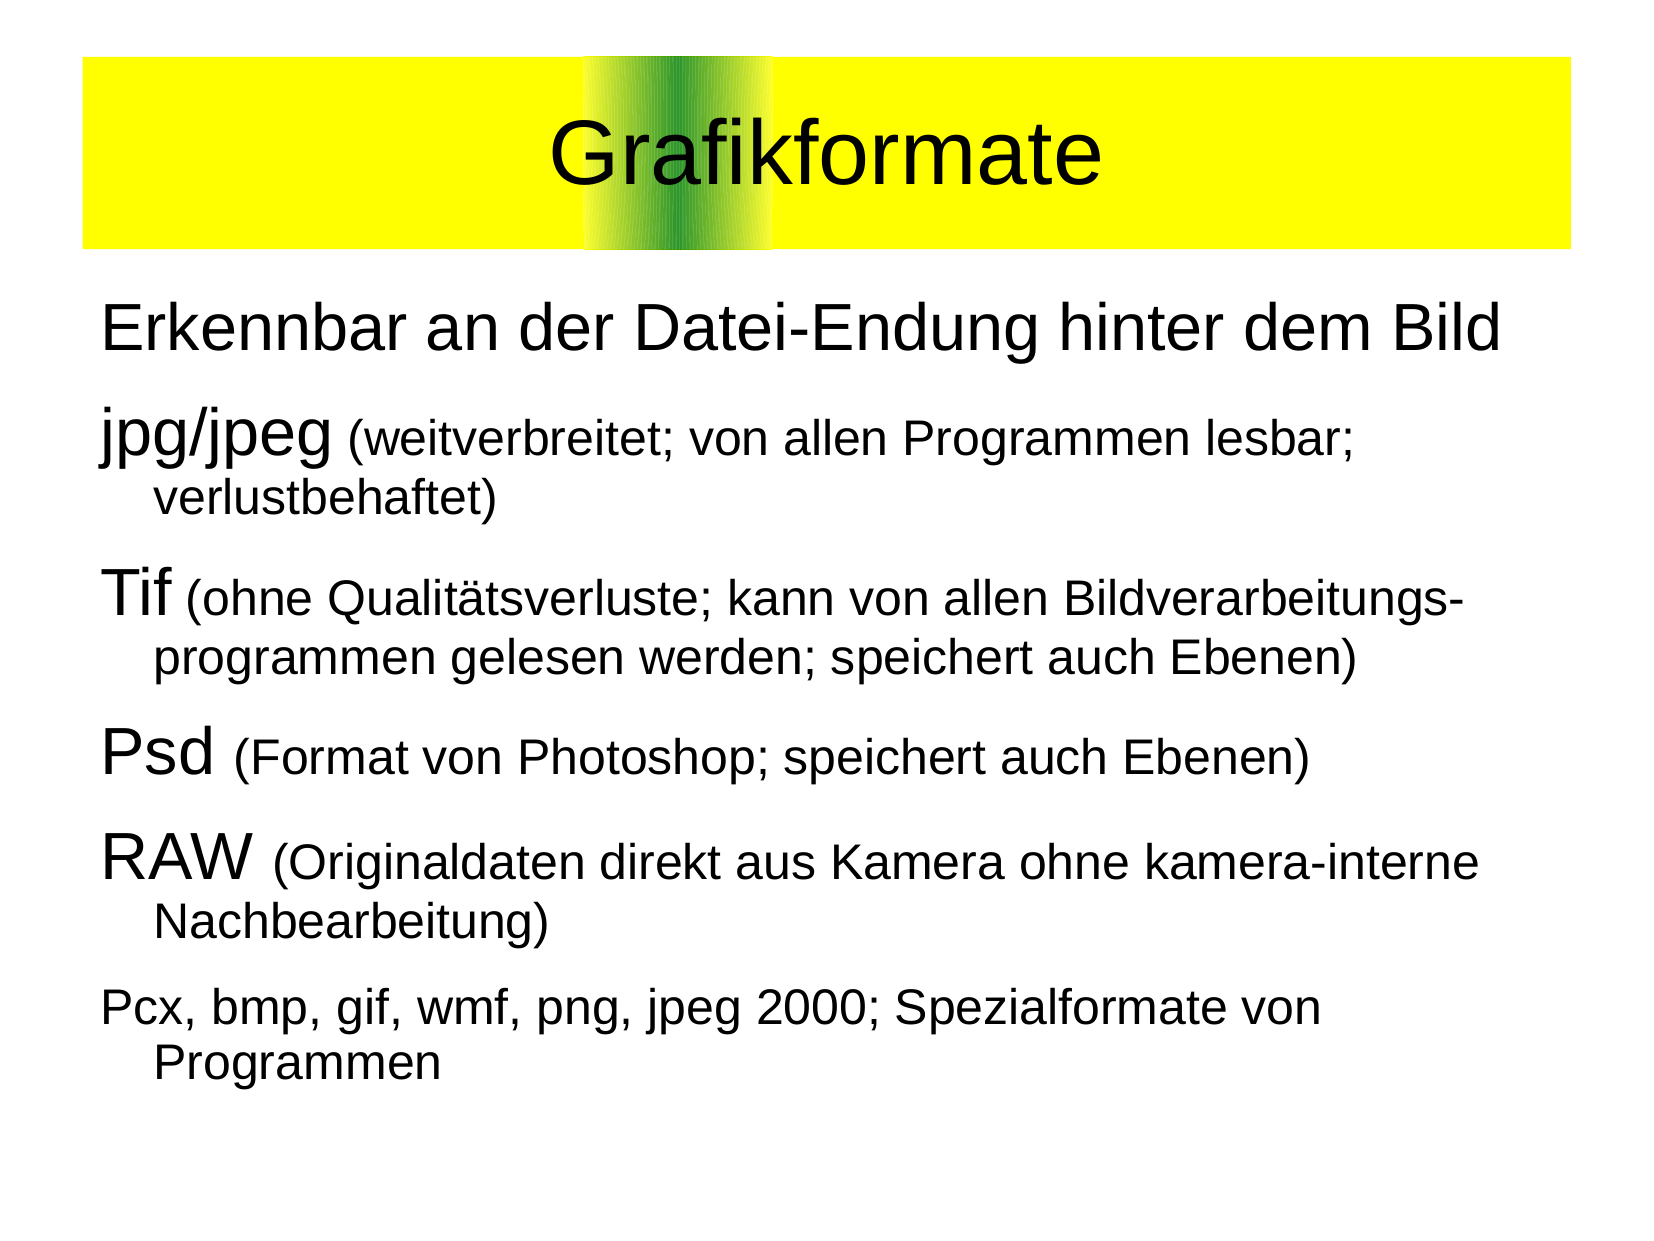

# Grafikformate
Erkennbar an der Datei-Endung hinter dem Bild
jpg/jpeg (weitverbreitet; von allen Programmen lesbar; verlustbehaftet)
Tif (ohne Qualitätsverluste; kann von allen Bildverarbeitungs-programmen gelesen werden; speichert auch Ebenen)
Psd (Format von Photoshop; speichert auch Ebenen)
RAW (Originaldaten direkt aus Kamera ohne kamera-interne Nachbearbeitung)
Pcx, bmp, gif, wmf, png, jpeg 2000; Spezialformate von Programmen